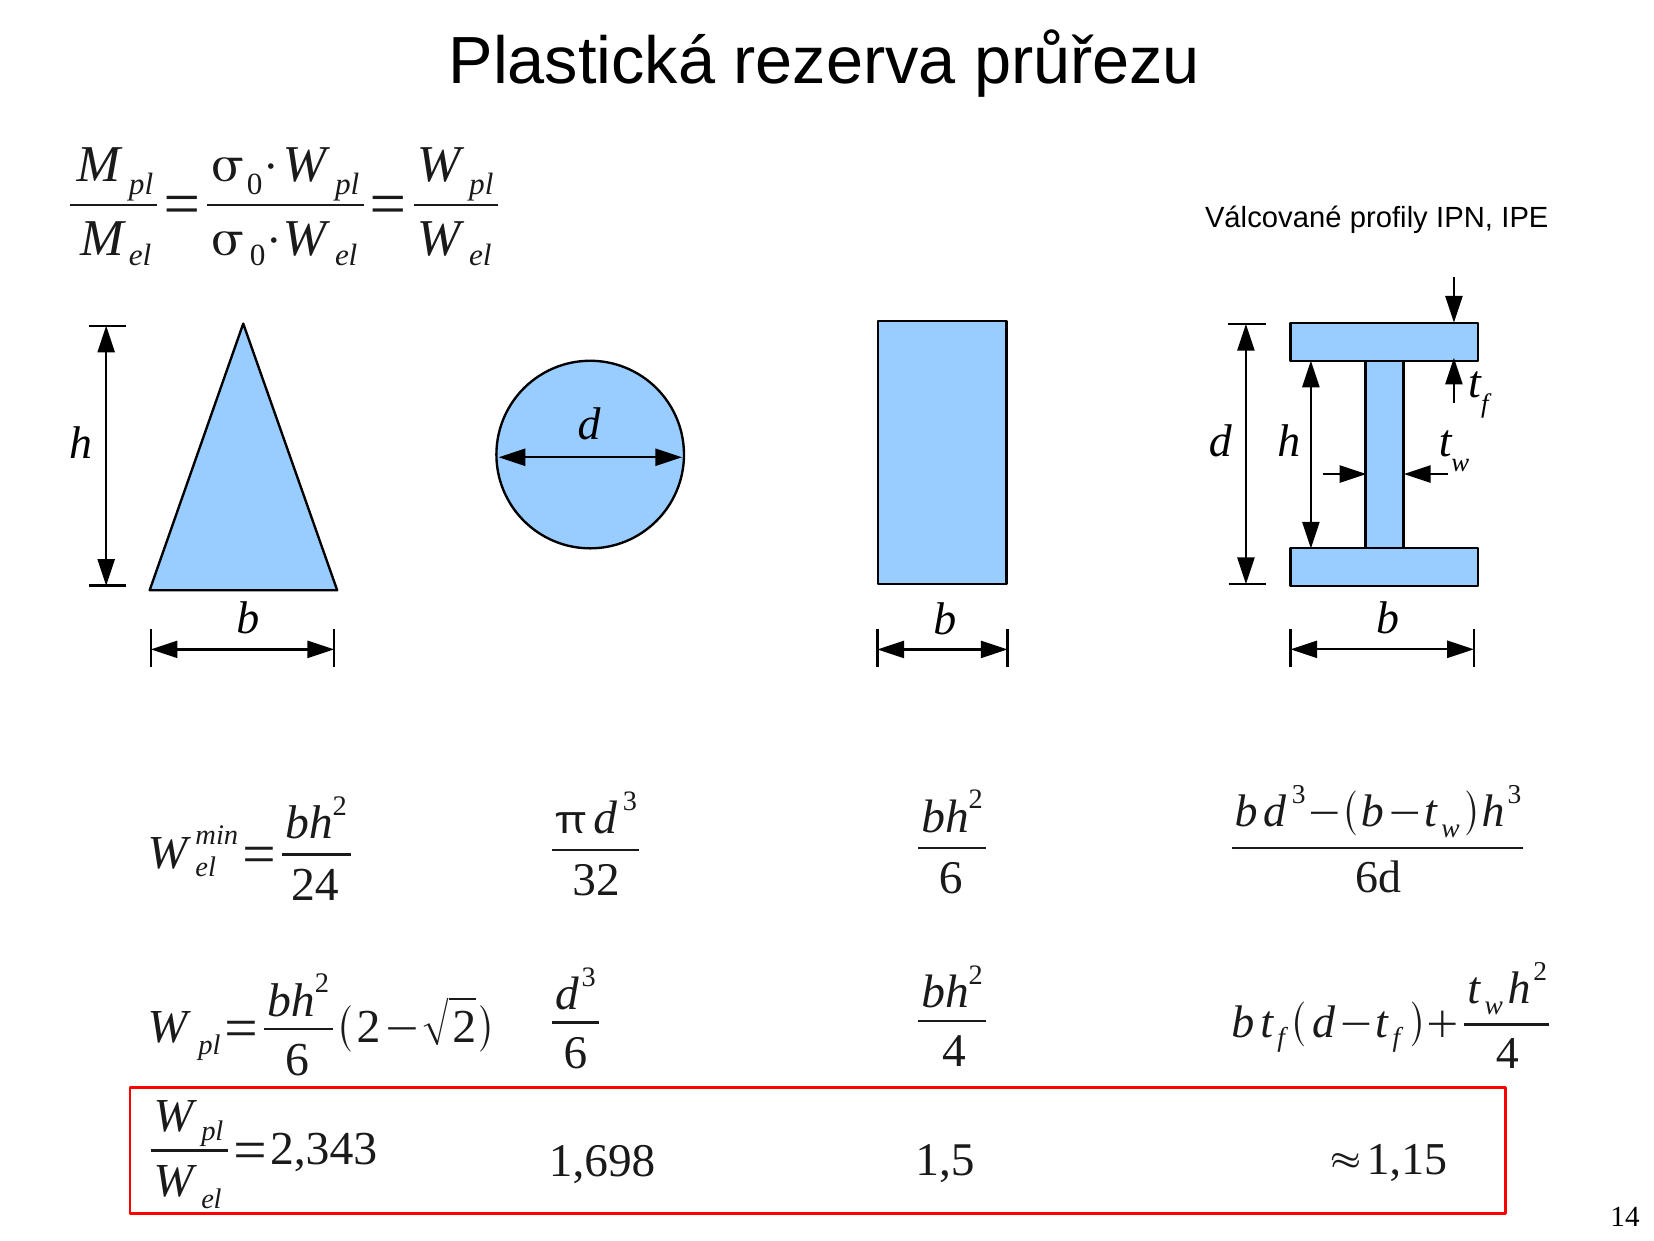

# Plastická rezerva průřezu
Válcované profily IPN, IPE
tf
d
d
h
tw
h
b
b
b
14